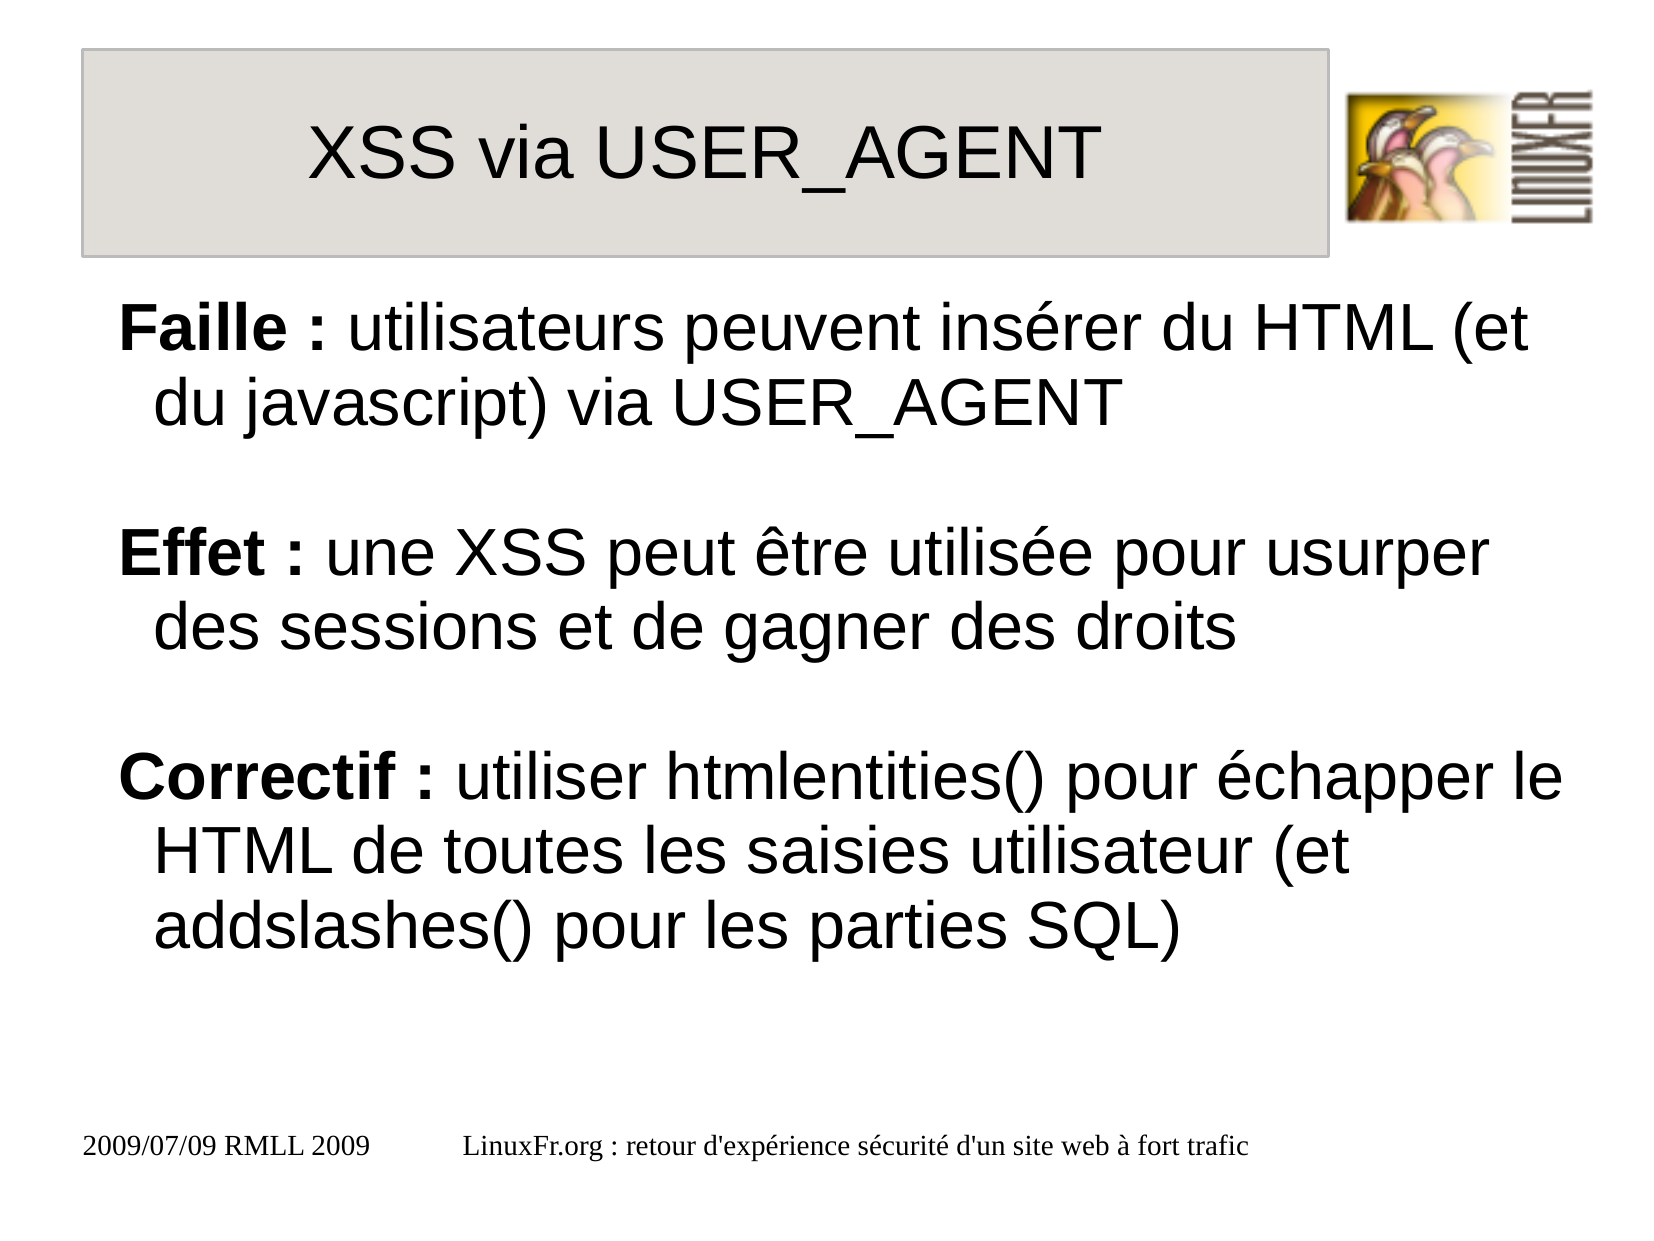

# XSS via USER_AGENT
Faille : utilisateurs peuvent insérer du HTML (et du javascript) via USER_AGENT
Effet : une XSS peut être utilisée pour usurper des sessions et de gagner des droits
Correctif : utiliser htmlentities() pour échapper le HTML de toutes les saisies utilisateur (et addslashes() pour les parties SQL)